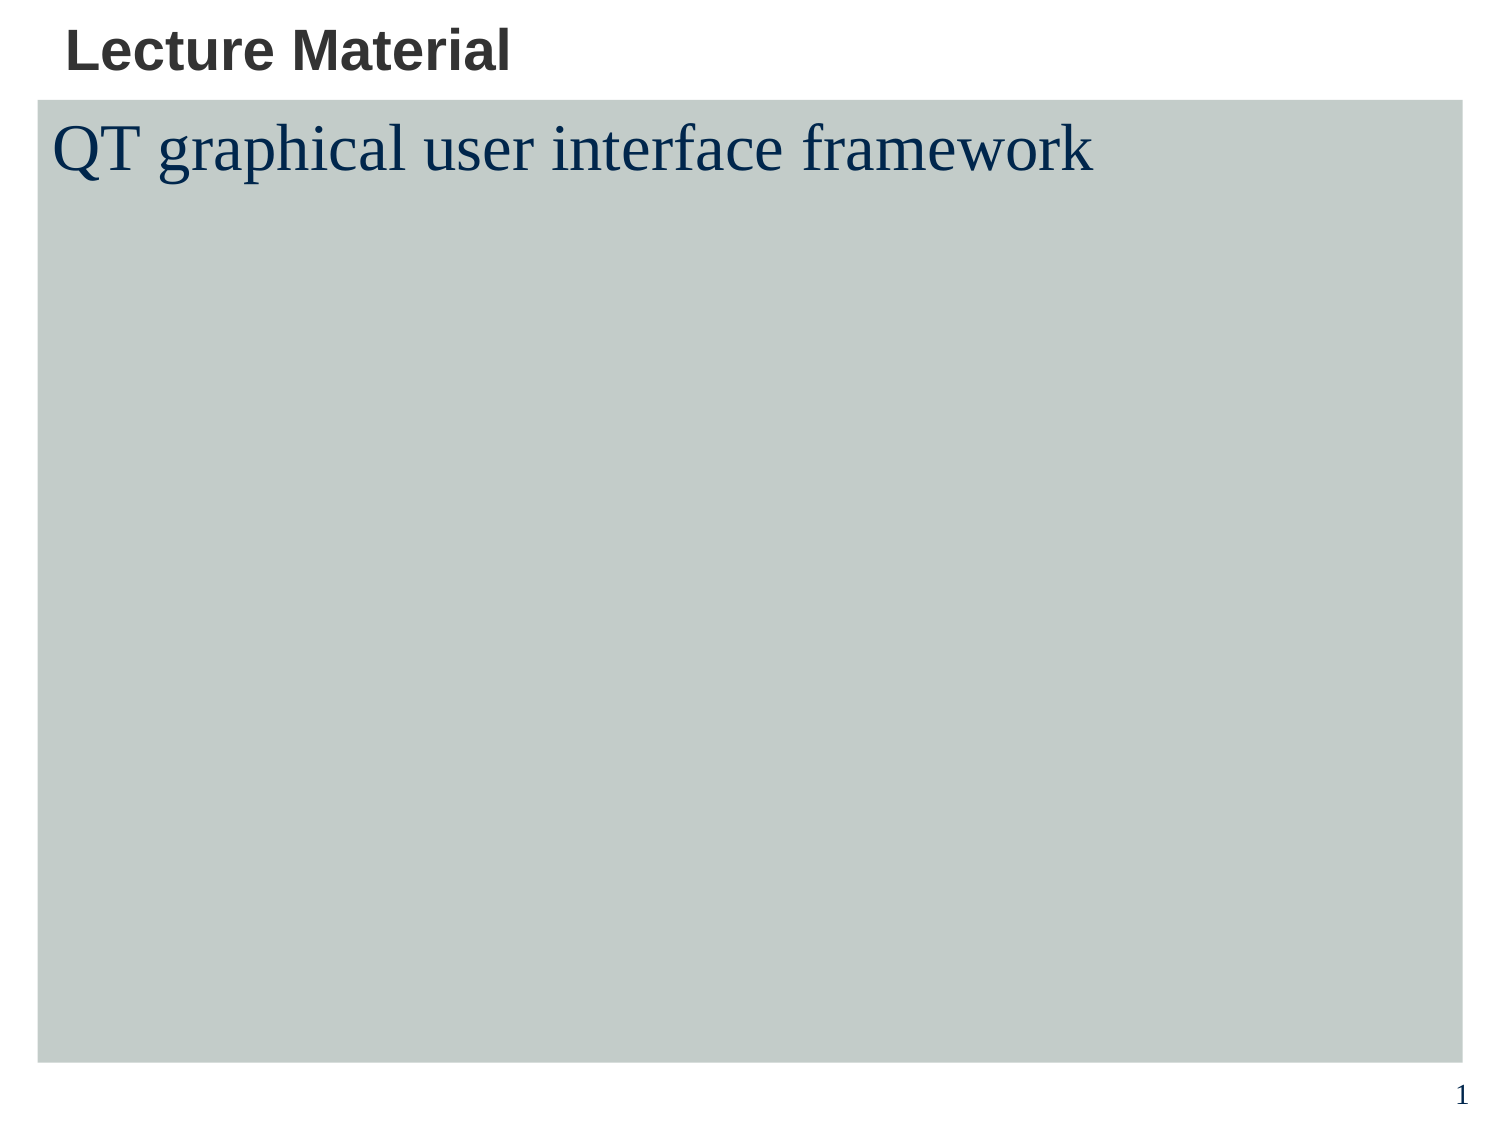

# Lecture Material
QT graphical user interface framework